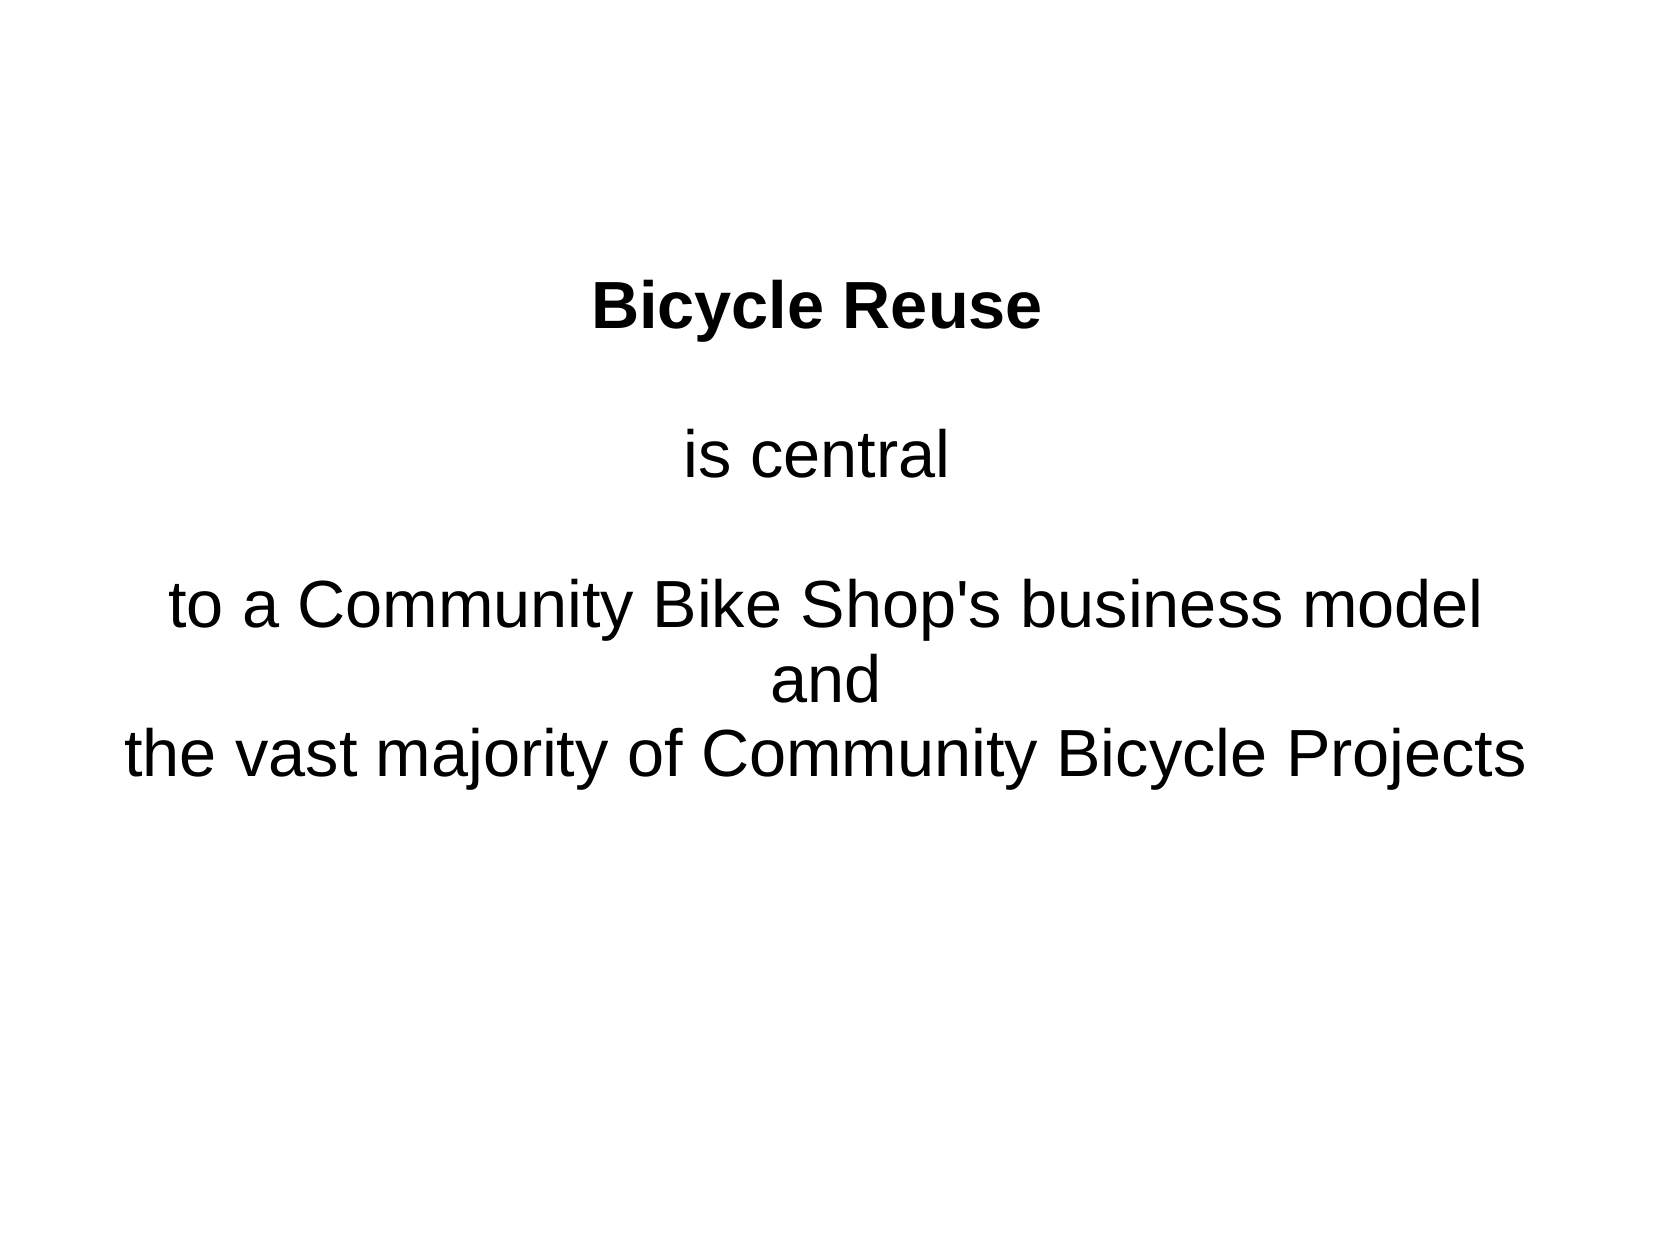

# Bicycle Reuse
is central
to a Community Bike Shop's business model
and
the vast majority of Community Bicycle Projects